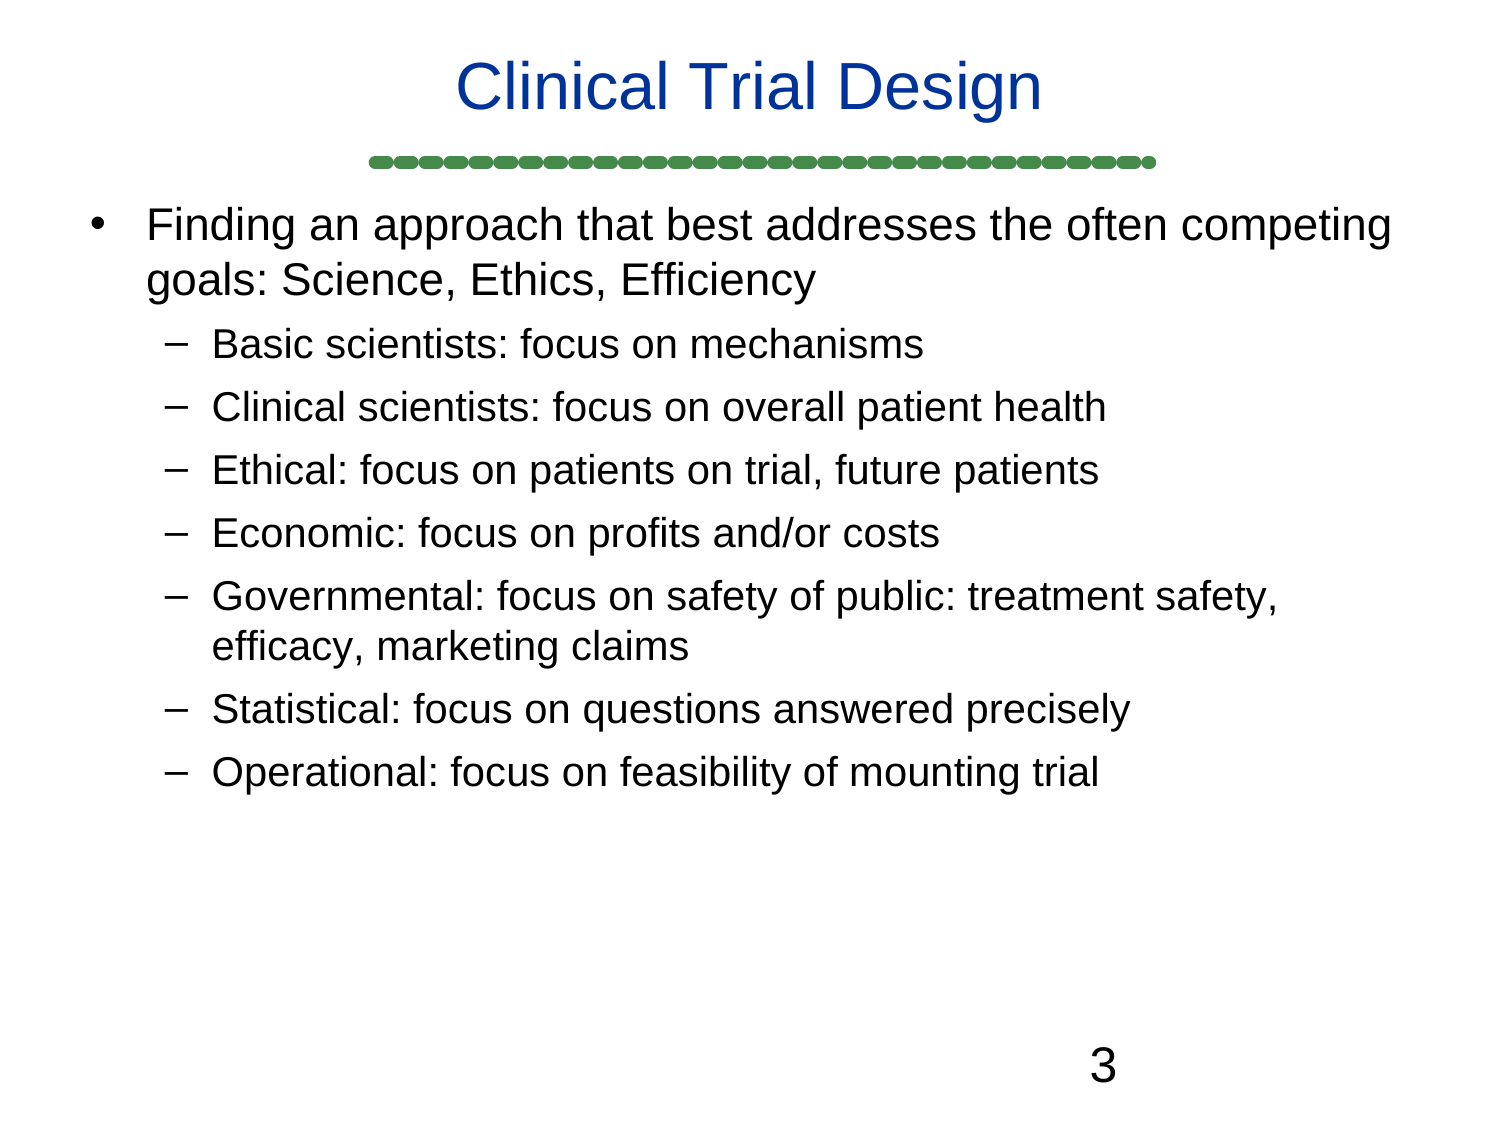

# Clinical Trial Design
Finding an approach that best addresses the often competing goals: Science, Ethics, Efficiency
Basic scientists: focus on mechanisms
Clinical scientists: focus on overall patient health
Ethical: focus on patients on trial, future patients
Economic: focus on profits and/or costs
Governmental: focus on safety of public: treatment safety, efficacy, marketing claims
Statistical: focus on questions answered precisely
Operational: focus on feasibility of mounting trial
3